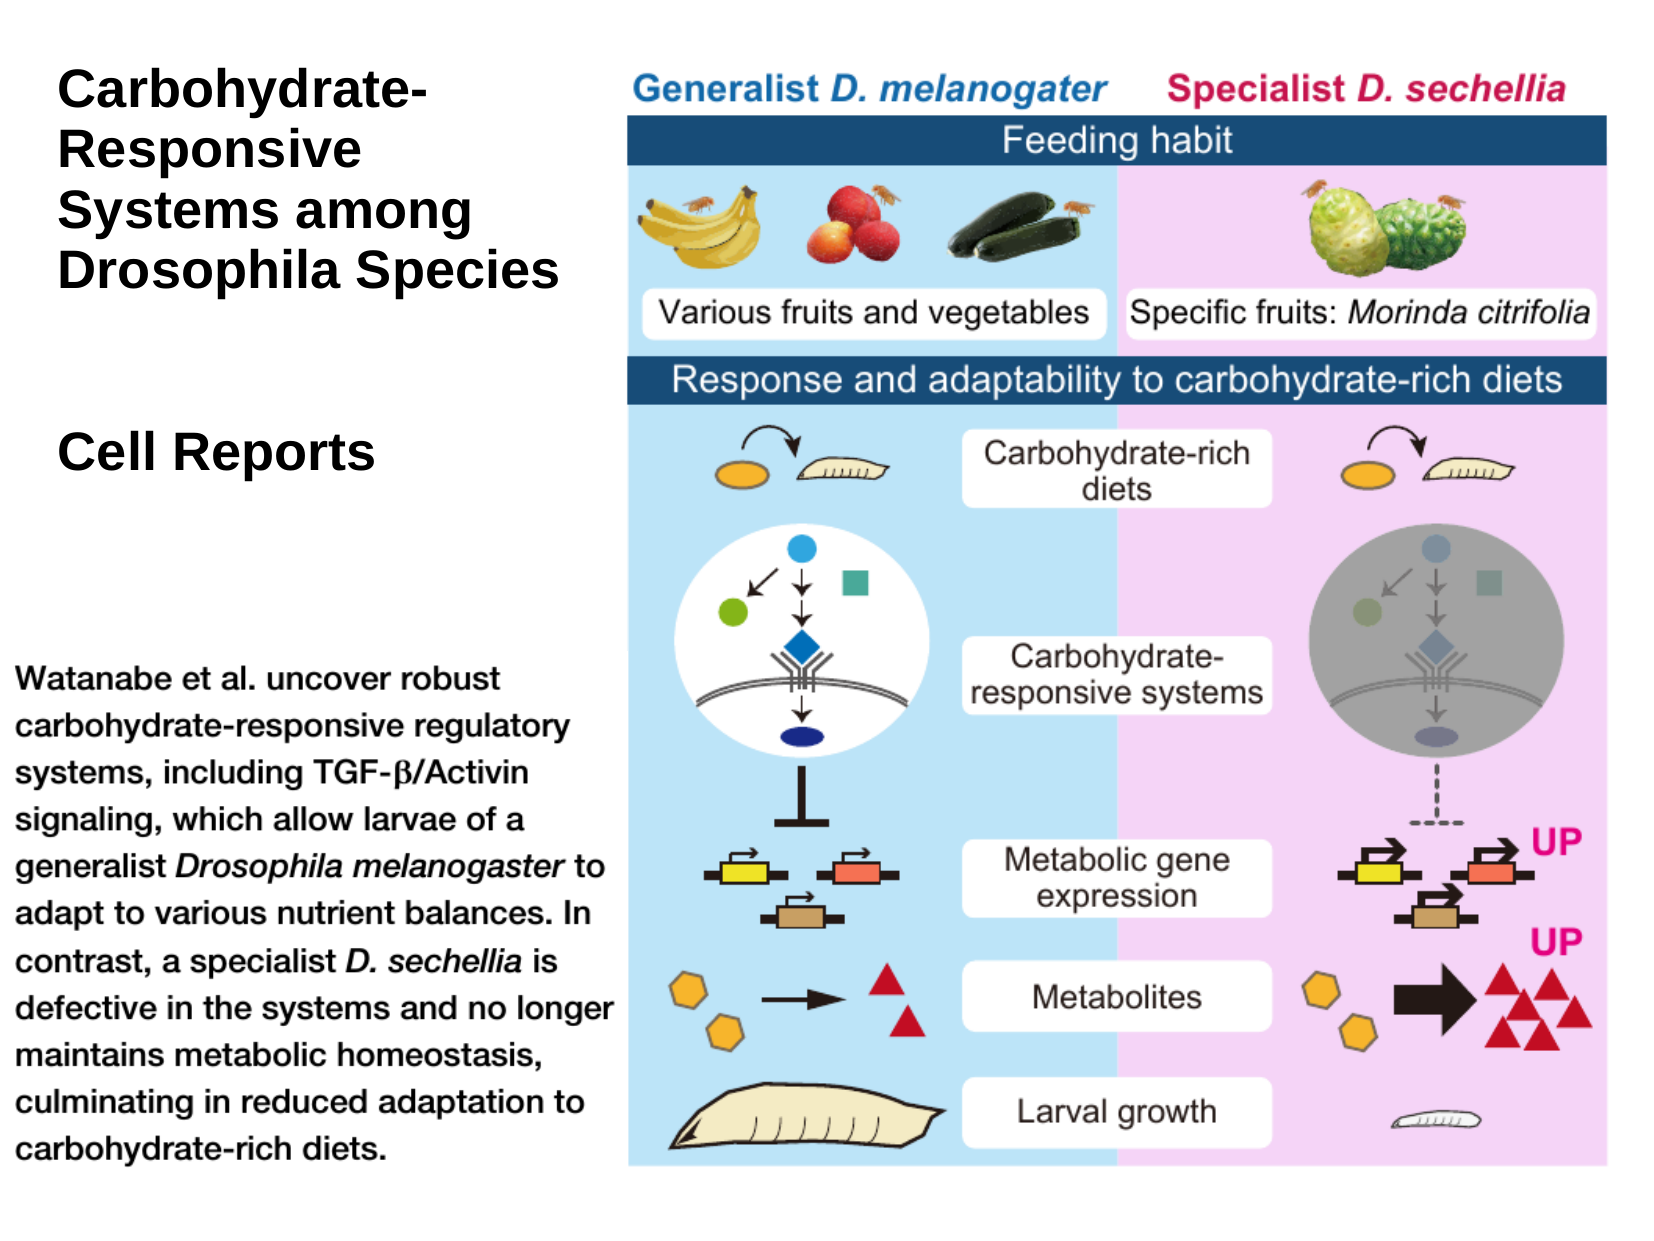

Carbohydrate-Responsive Systems among
Drosophila Species
Cell Reports